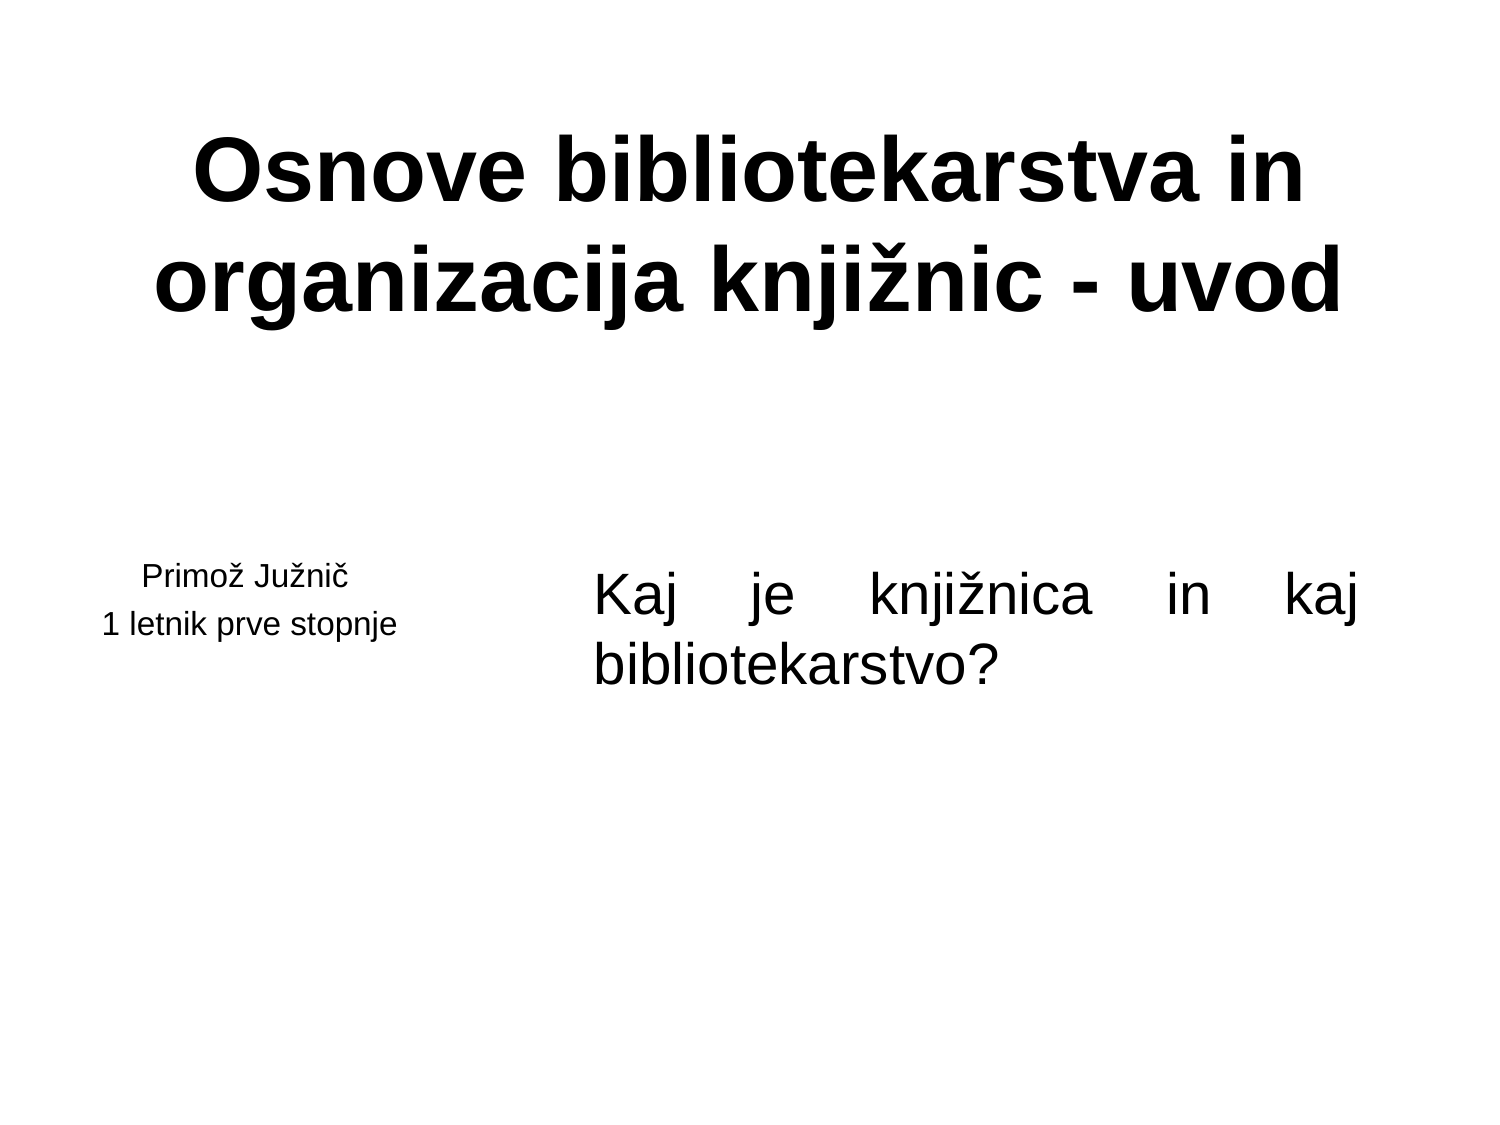

Osnove bibliotekarstva in organizacija knjižnic - uvod
# Kaj je knjižnica in kaj bibliotekarstvo?
Primož Južnič
1 letnik prve stopnje
Primoz Juznic, BINK, FF, Univerza v Ljubljani
1